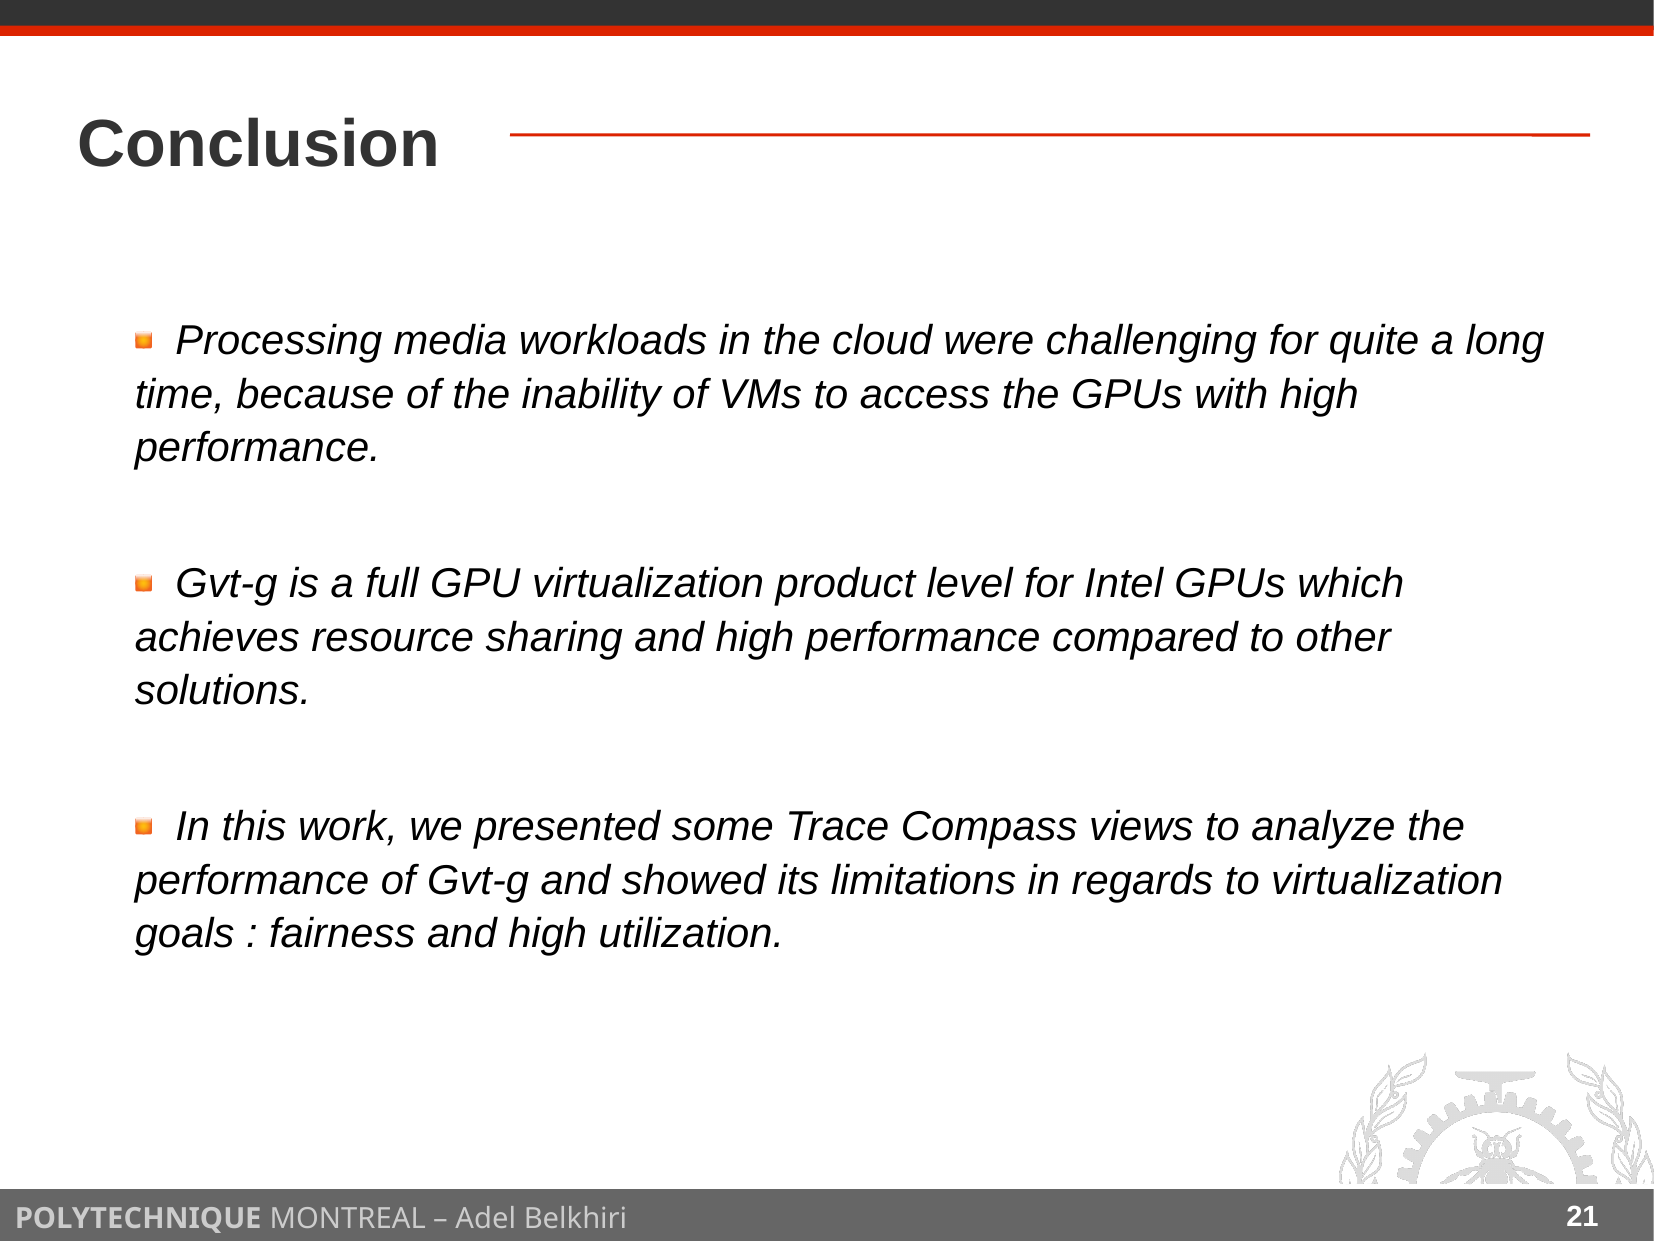

Conclusion
 Processing media workloads in the cloud were challenging for quite a long time, because of the inability of VMs to access the GPUs with high performance.
 Gvt-g is a full GPU virtualization product level for Intel GPUs which achieves resource sharing and high performance compared to other solutions.
 In this work, we presented some Trace Compass views to analyze the performance of Gvt-g and showed its limitations in regards to virtualization goals : fairness and high utilization.
POLYTECHNIQUE MONTREAL – Adel Belkhiri
21